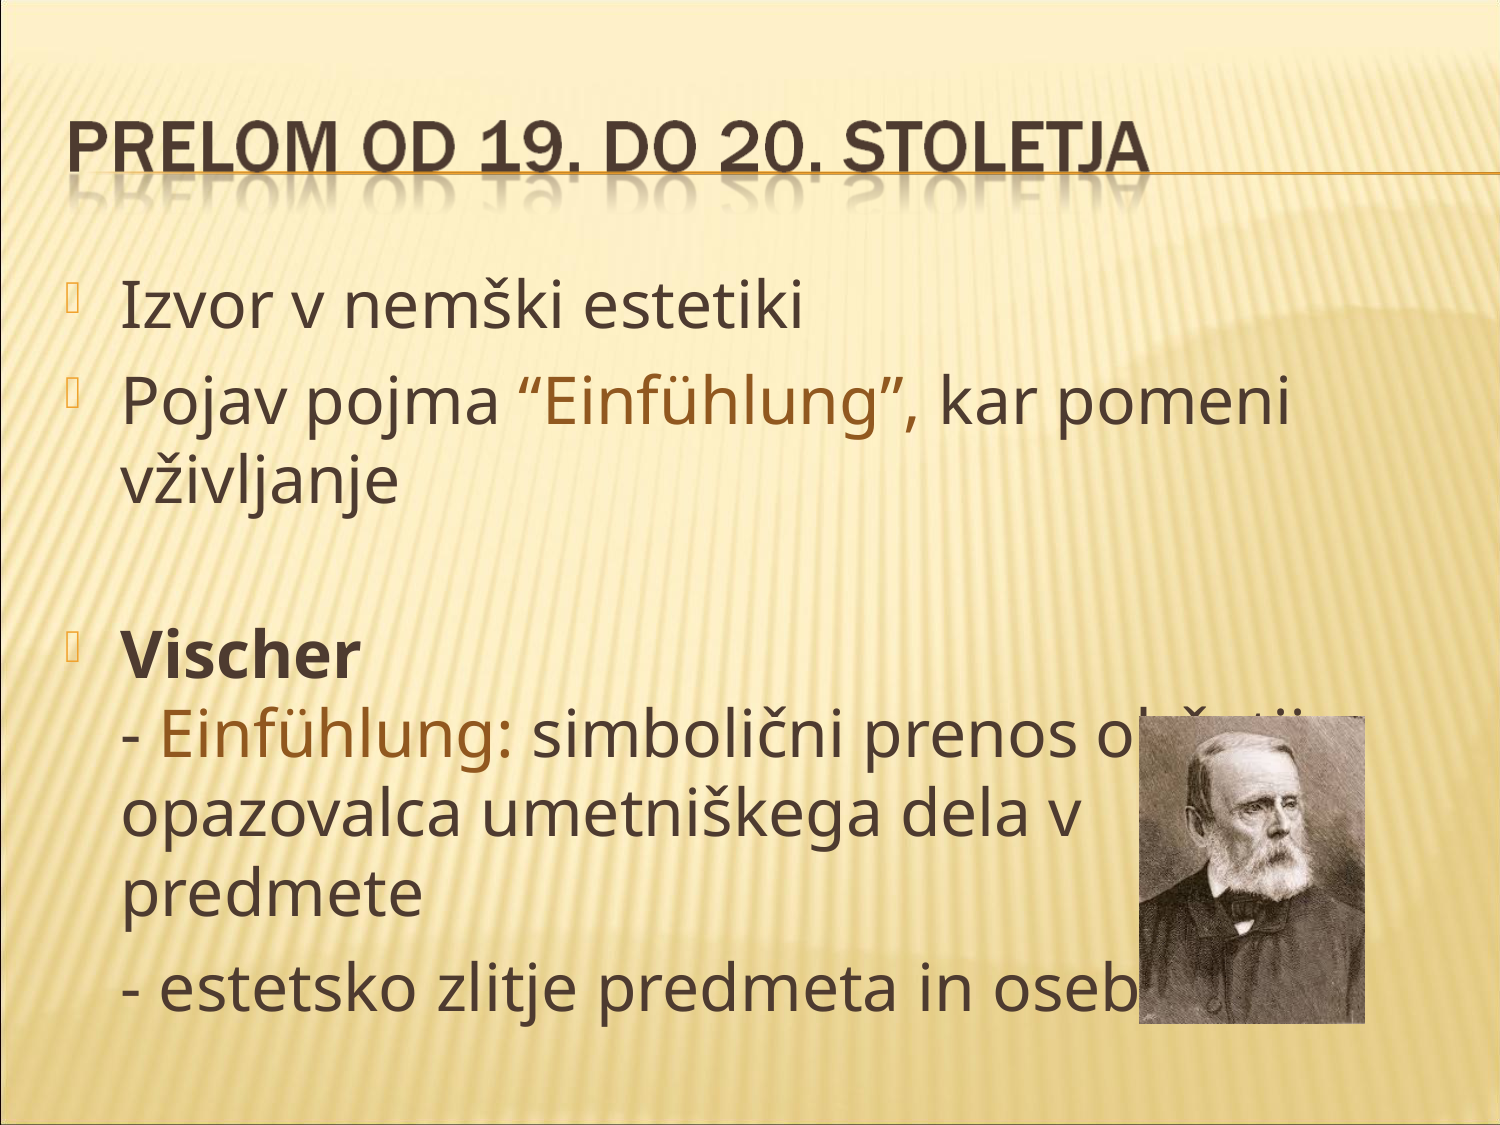

# Izvor v nemški estetiki
Pojav pojma “Einfühlung”, kar pomeni vživljanje
Vischer
- Einfühlung: simbolični prenos občutij opazovalca umetniškega dela v
predmete
	- estetsko zlitje predmeta in osebe